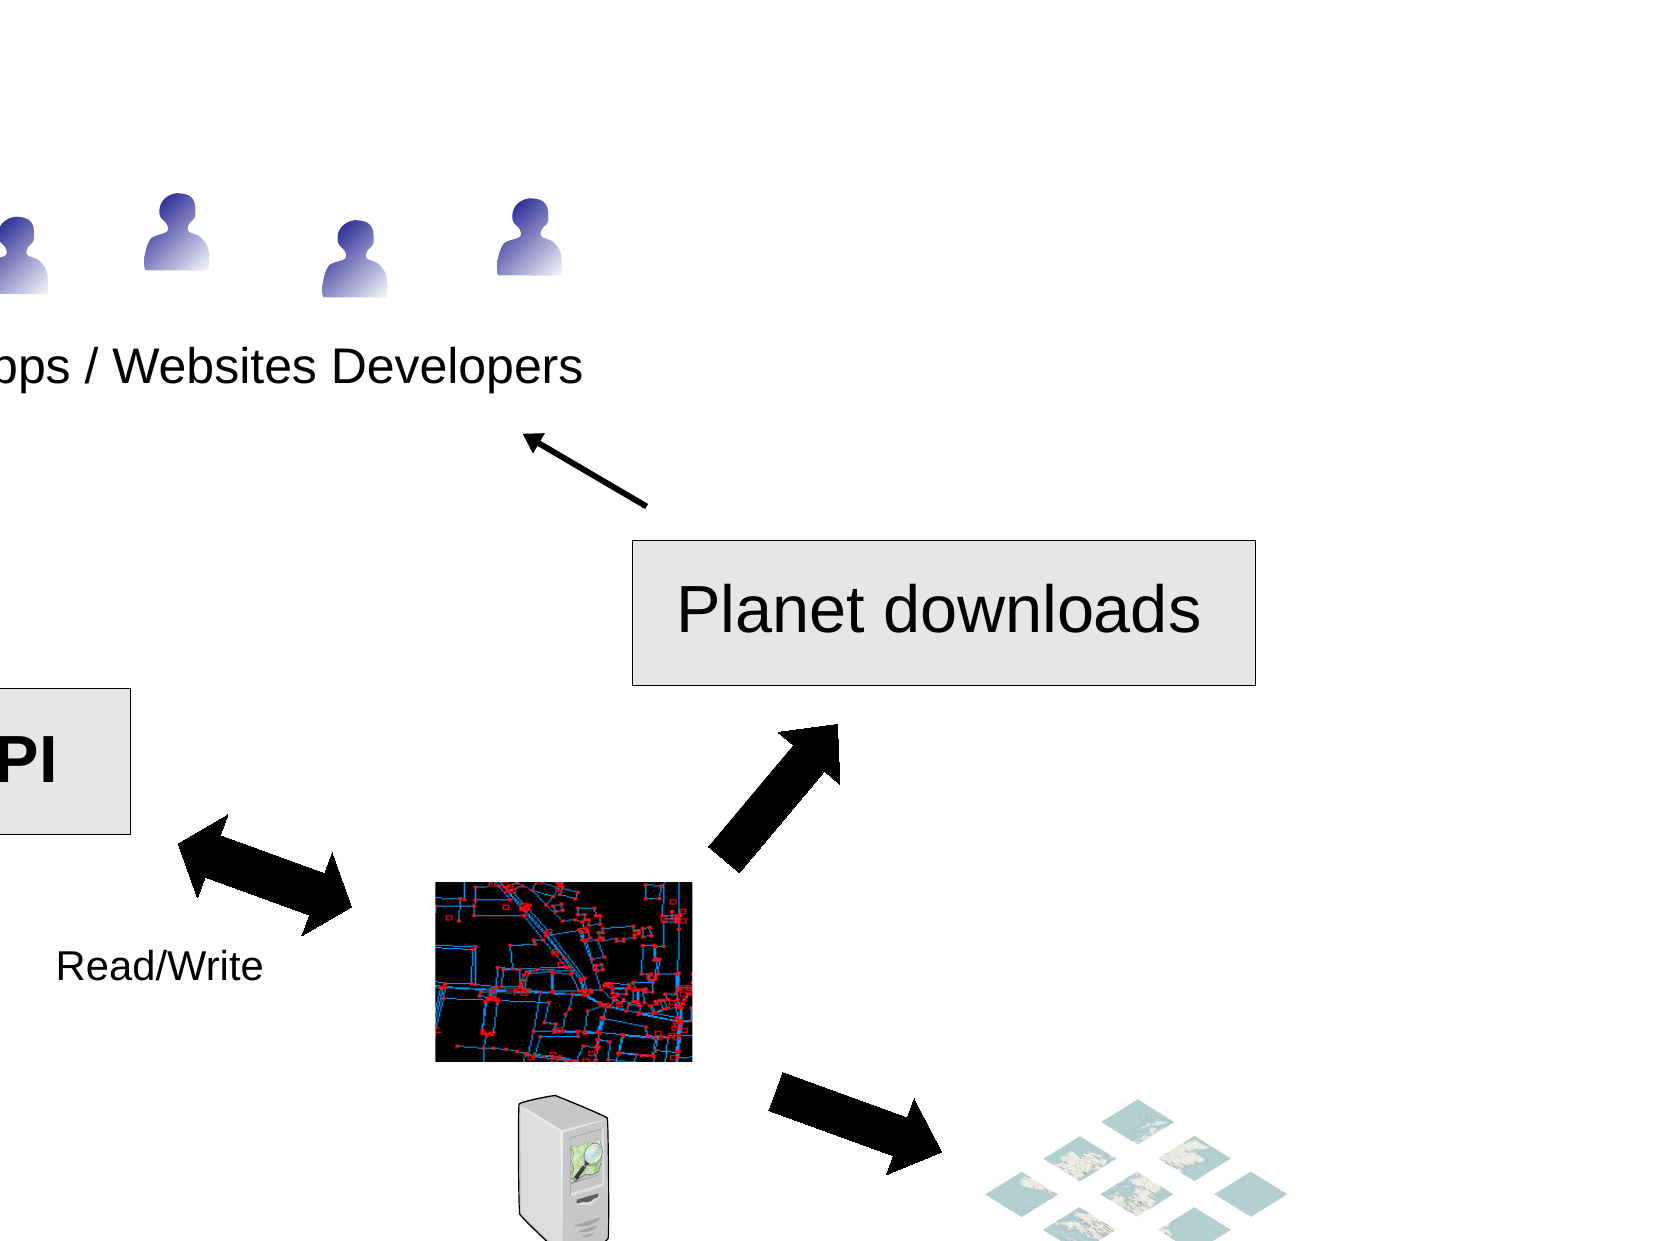

Apps / Websites Developers
Planet downloads
API
Read/Write
# OSM Data